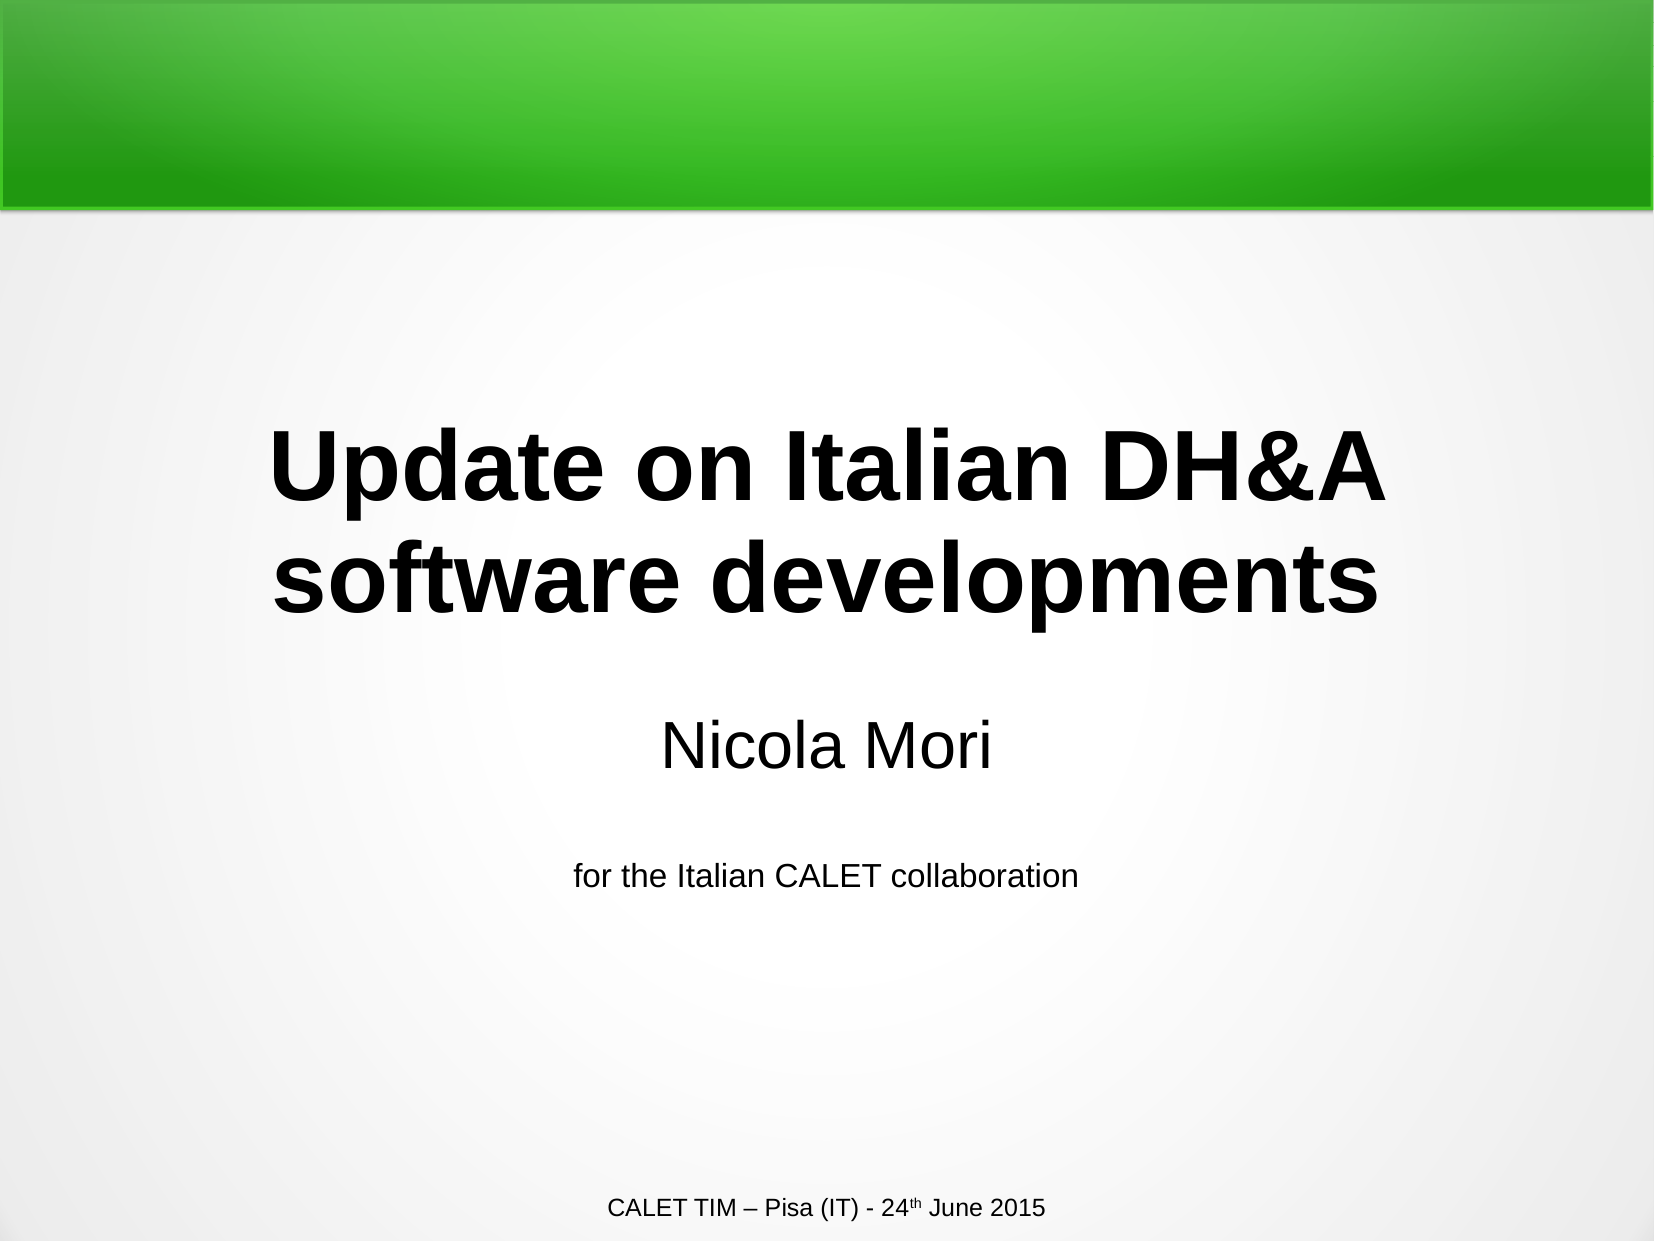

# Update on Italian DH&A software developments
Nicola Mori
for the Italian CALET collaboration
CALET TIM – Pisa (IT) - 24th June 2015